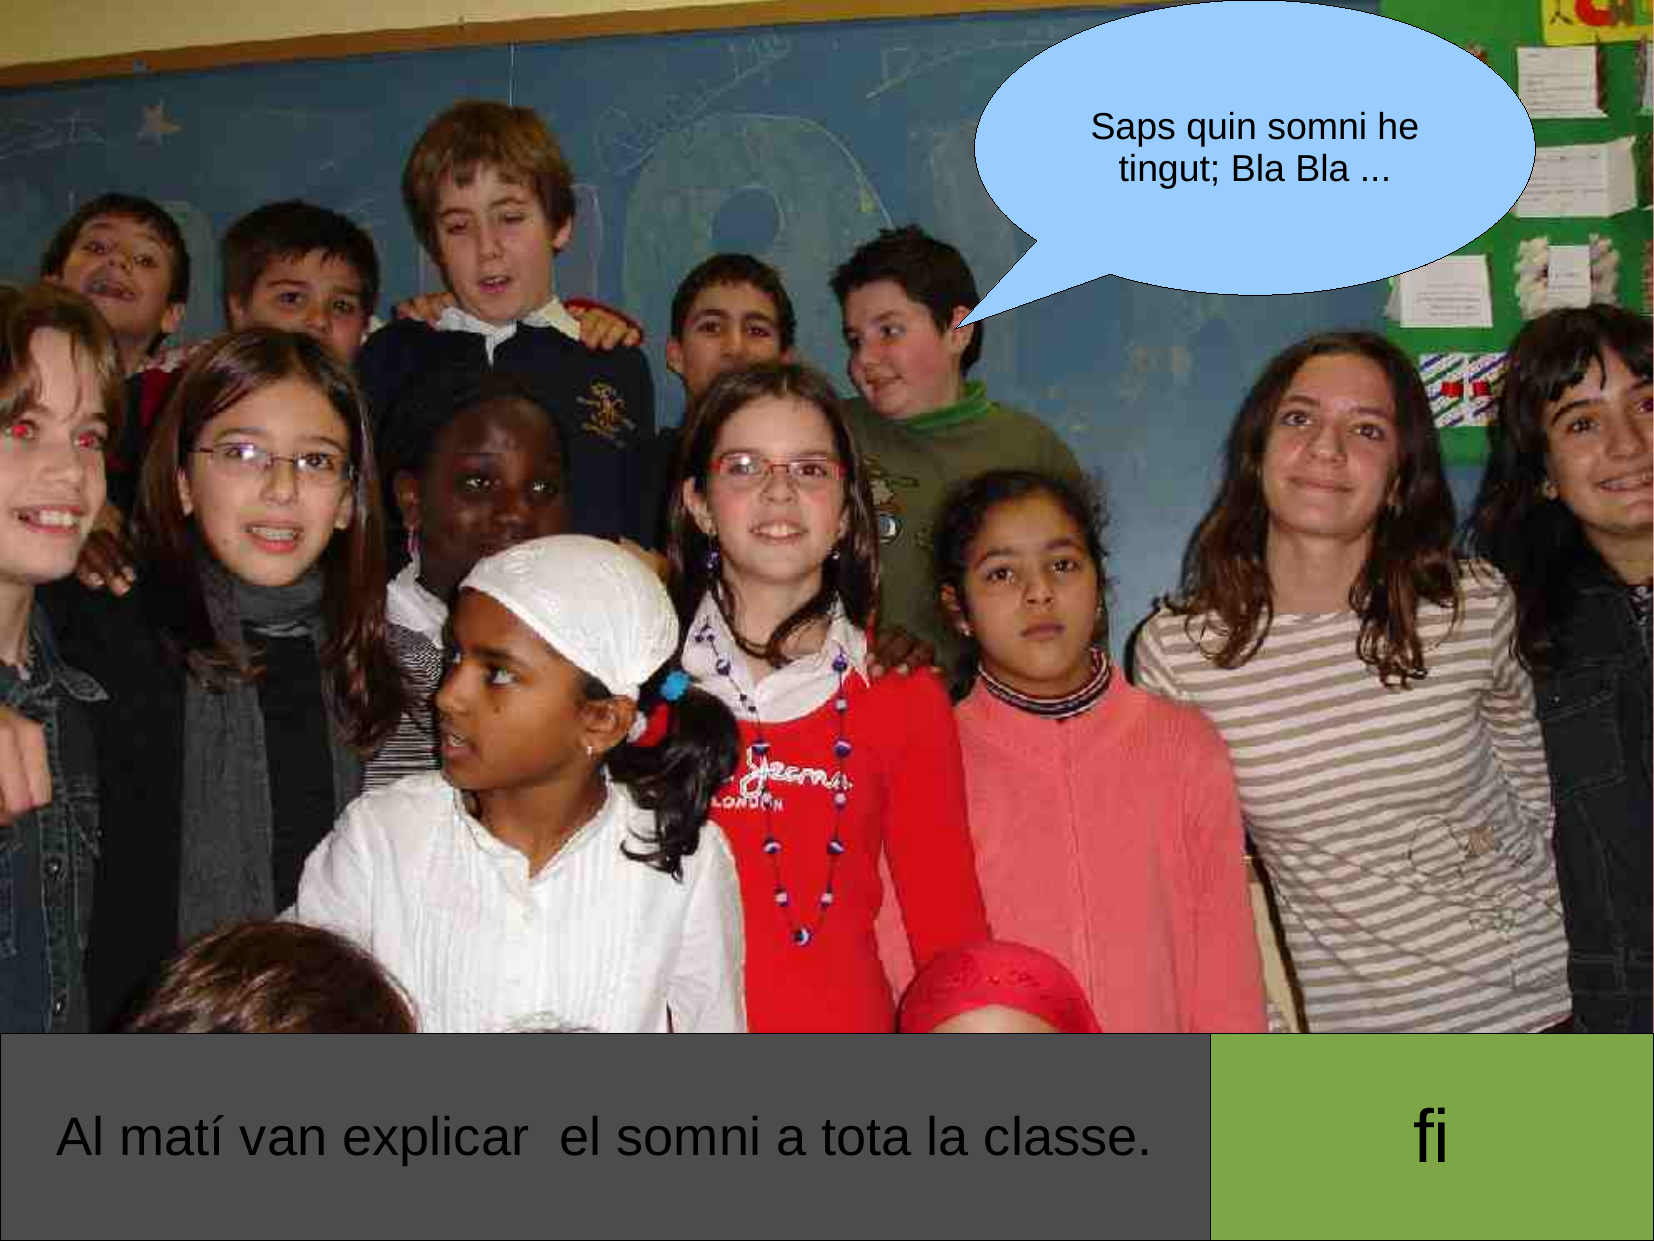

Saps quin somni he tingut; Bla Bla ...
#
Al matí van explicar el somni a tota la classe.
fi